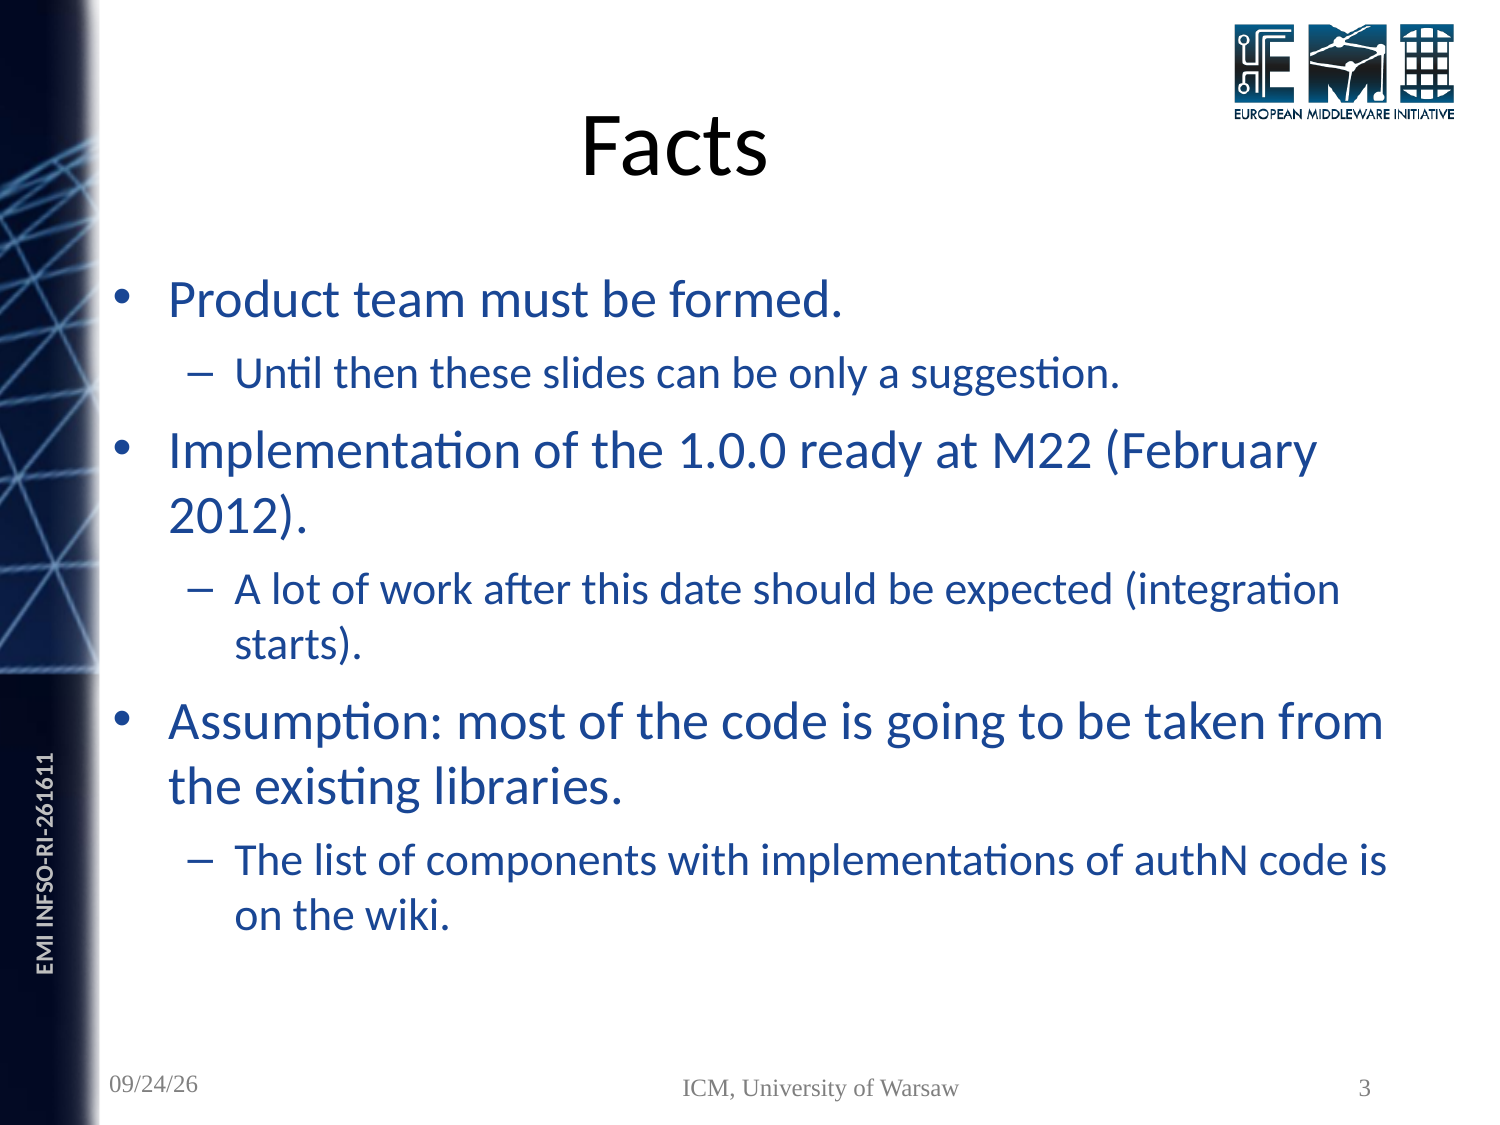

# Facts
Product team must be formed.
Until then these slides can be only a suggestion.
Implementation of the 1.0.0 ready at M22 (February 2012).
A lot of work after this date should be expected (integration starts).
Assumption: most of the code is going to be taken from the existing libraries.
The list of components with implementations of authN code is on the wiki.
3